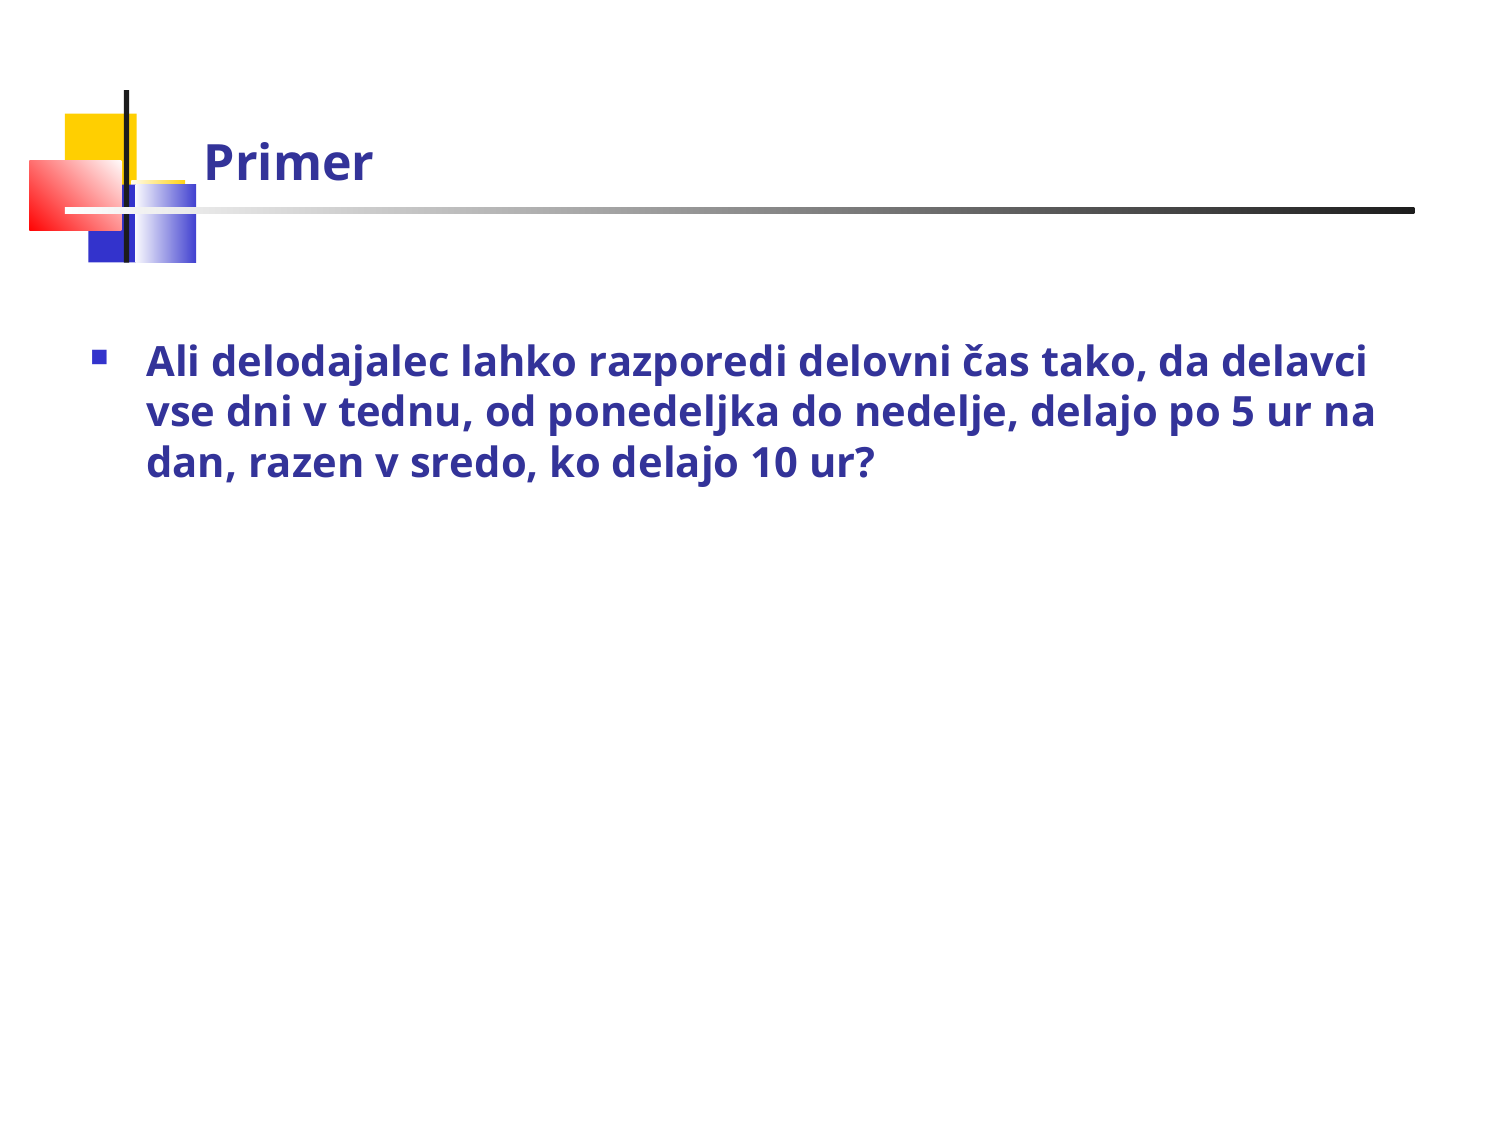

# Primer
Ali delodajalec lahko razporedi delovni čas tako, da delavci vse dni v tednu, od ponedeljka do nedelje, delajo po 5 ur na dan, razen v sredo, ko delajo 10 ur?